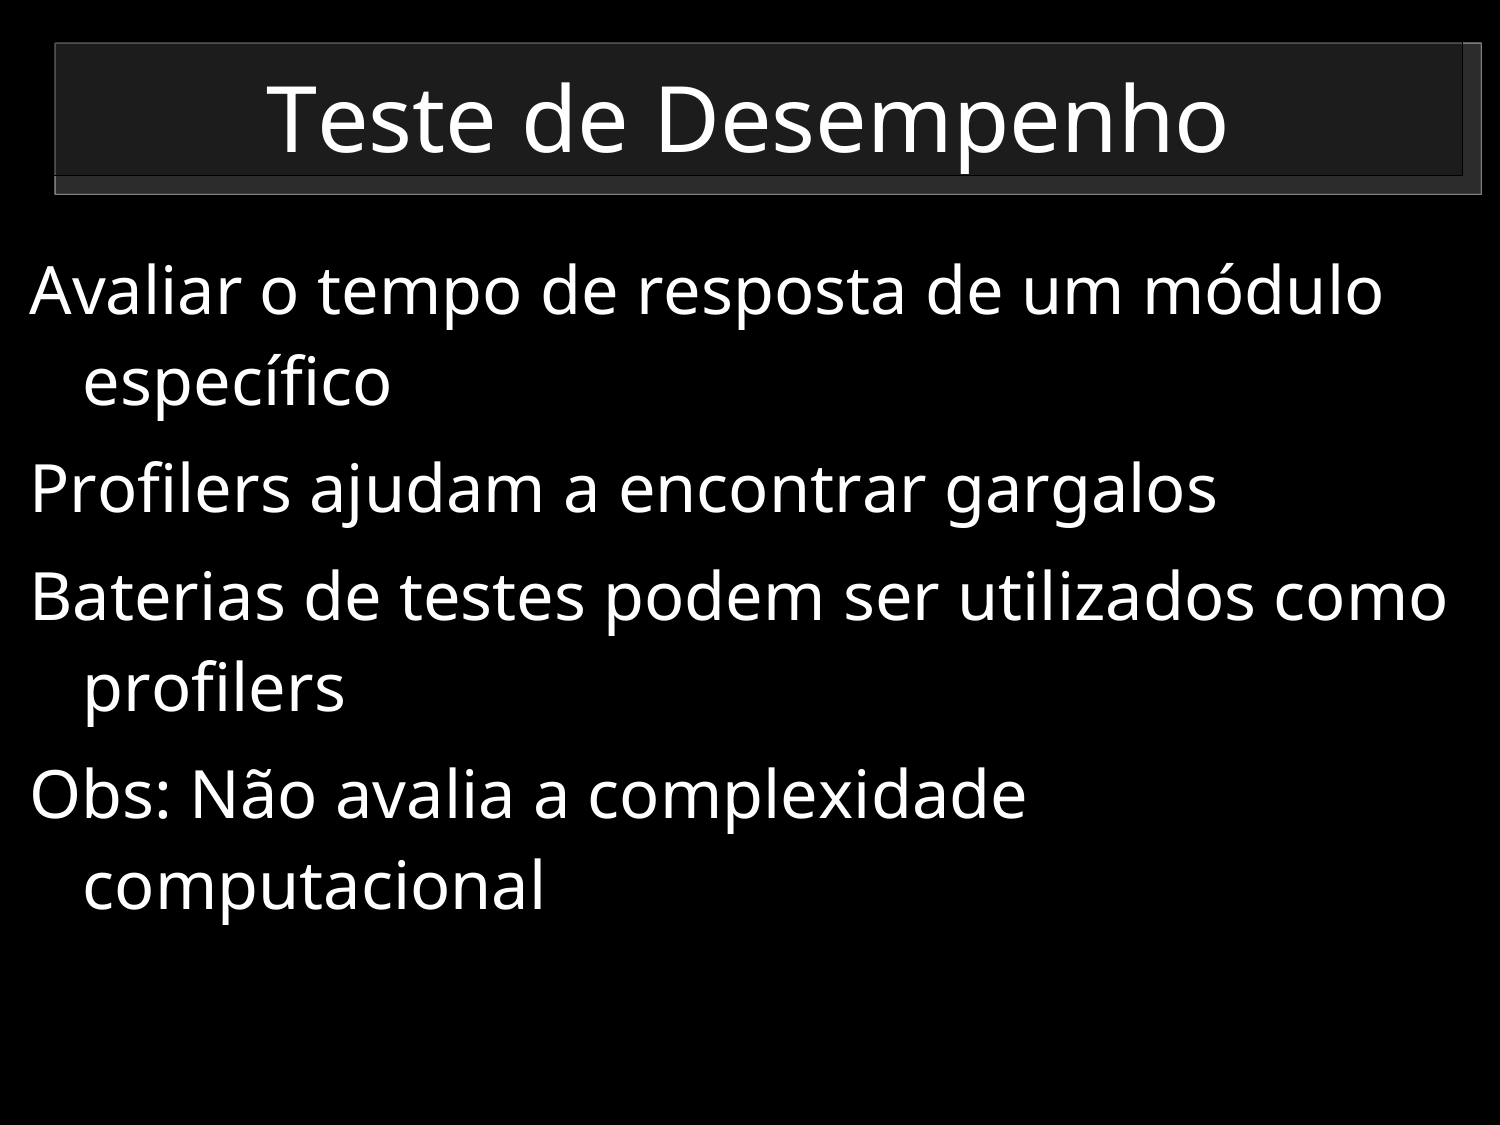

# Teste de Desempenho
Avaliar o tempo de resposta de um módulo específico
Profilers ajudam a encontrar gargalos
Baterias de testes podem ser utilizados como profilers
Obs: Não avalia a complexidade computacional